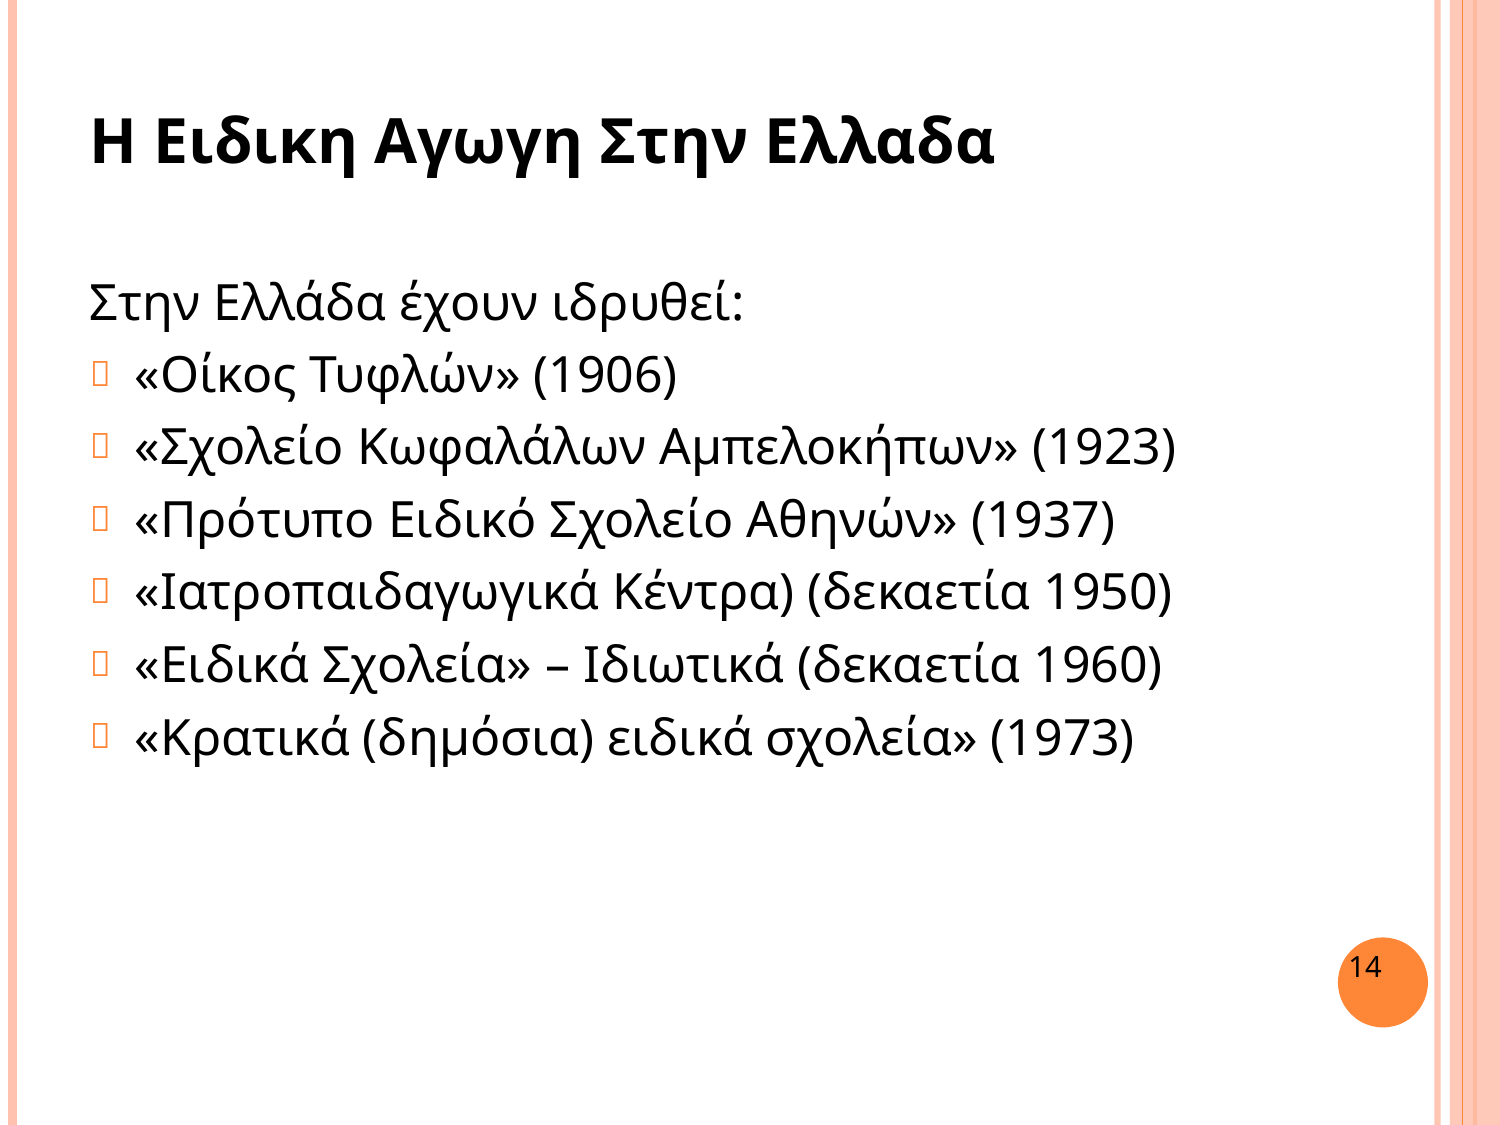

# Η Ειδικη Αγωγη Στην Ελλαδα
Στην Ελλάδα έχουν ιδρυθεί:
«Οίκος Τυφλών» (1906)
«Σχολείο Κωφαλάλων Αμπελοκήπων» (1923)
«Πρότυπο Ειδικό Σχολείο Αθηνών» (1937)
«Ιατροπαιδαγωγικά Κέντρα) (δεκαετία 1950)
«Ειδικά Σχολεία» – Ιδιωτικά (δεκαετία 1960)
«Κρατικά (δημόσια) ειδικά σχολεία» (1973)